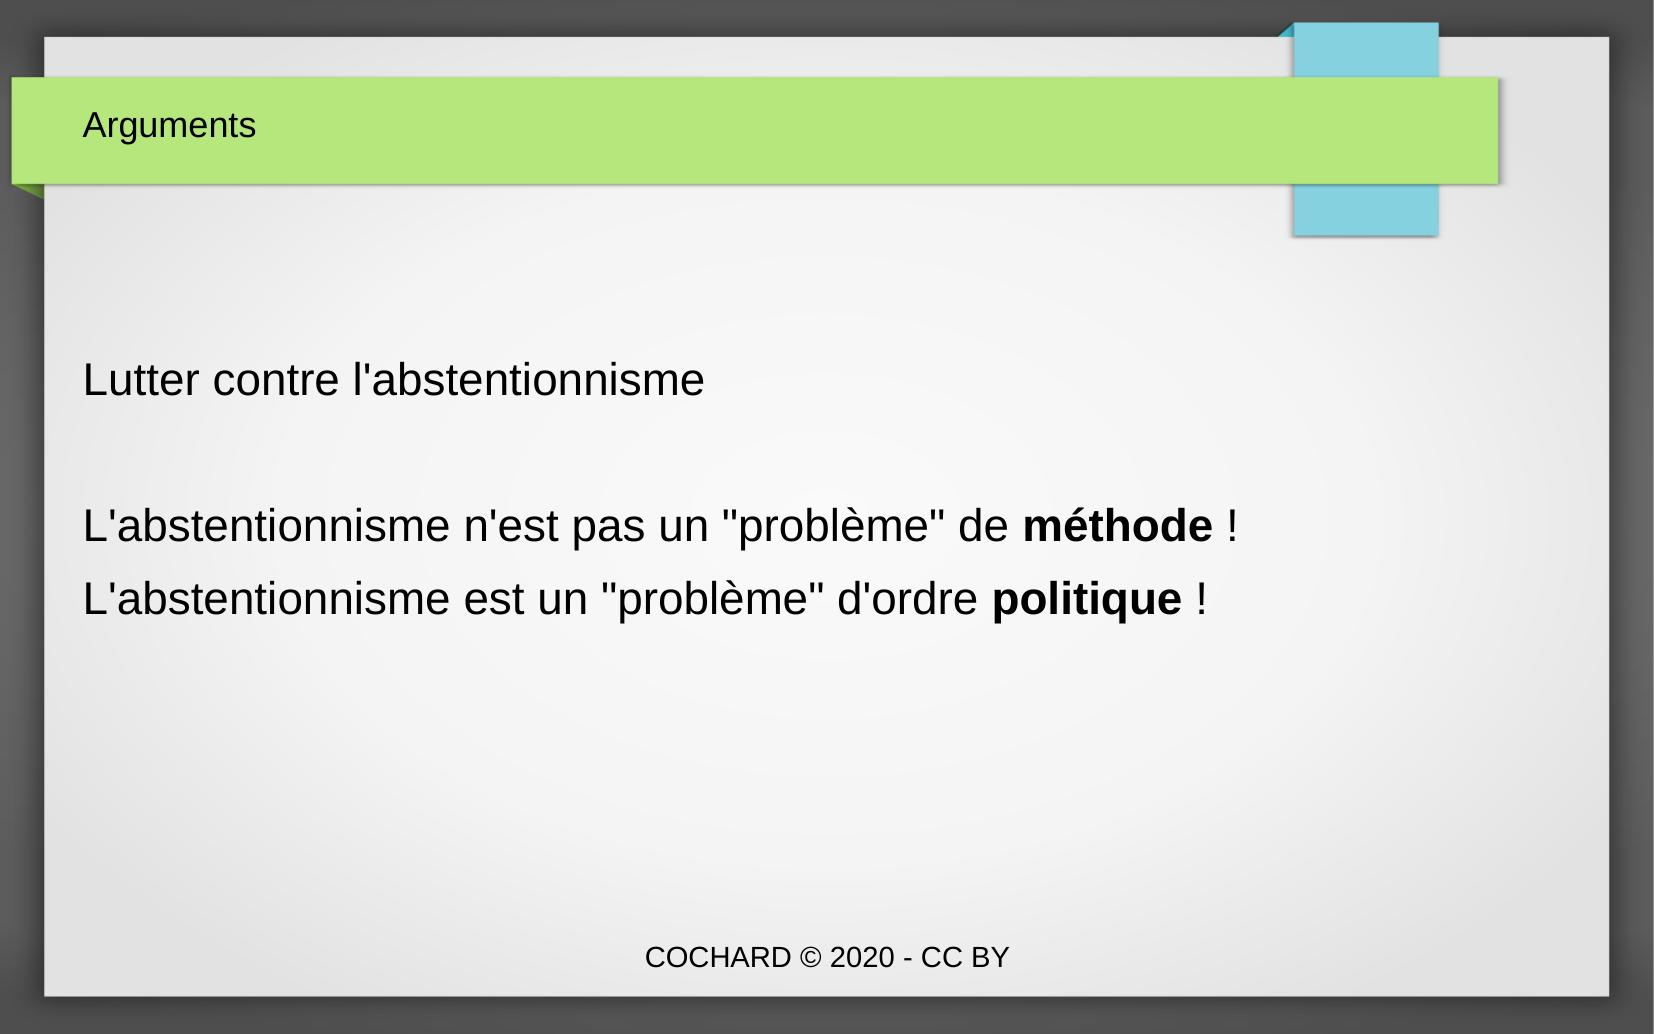

# Arguments
Lutter contre l'abstentionnisme
L'abstentionnisme n'est pas un "problème" de méthode !
L'abstentionnisme est un "problème" d'ordre politique !
COCHARD © 2020 - CC BY